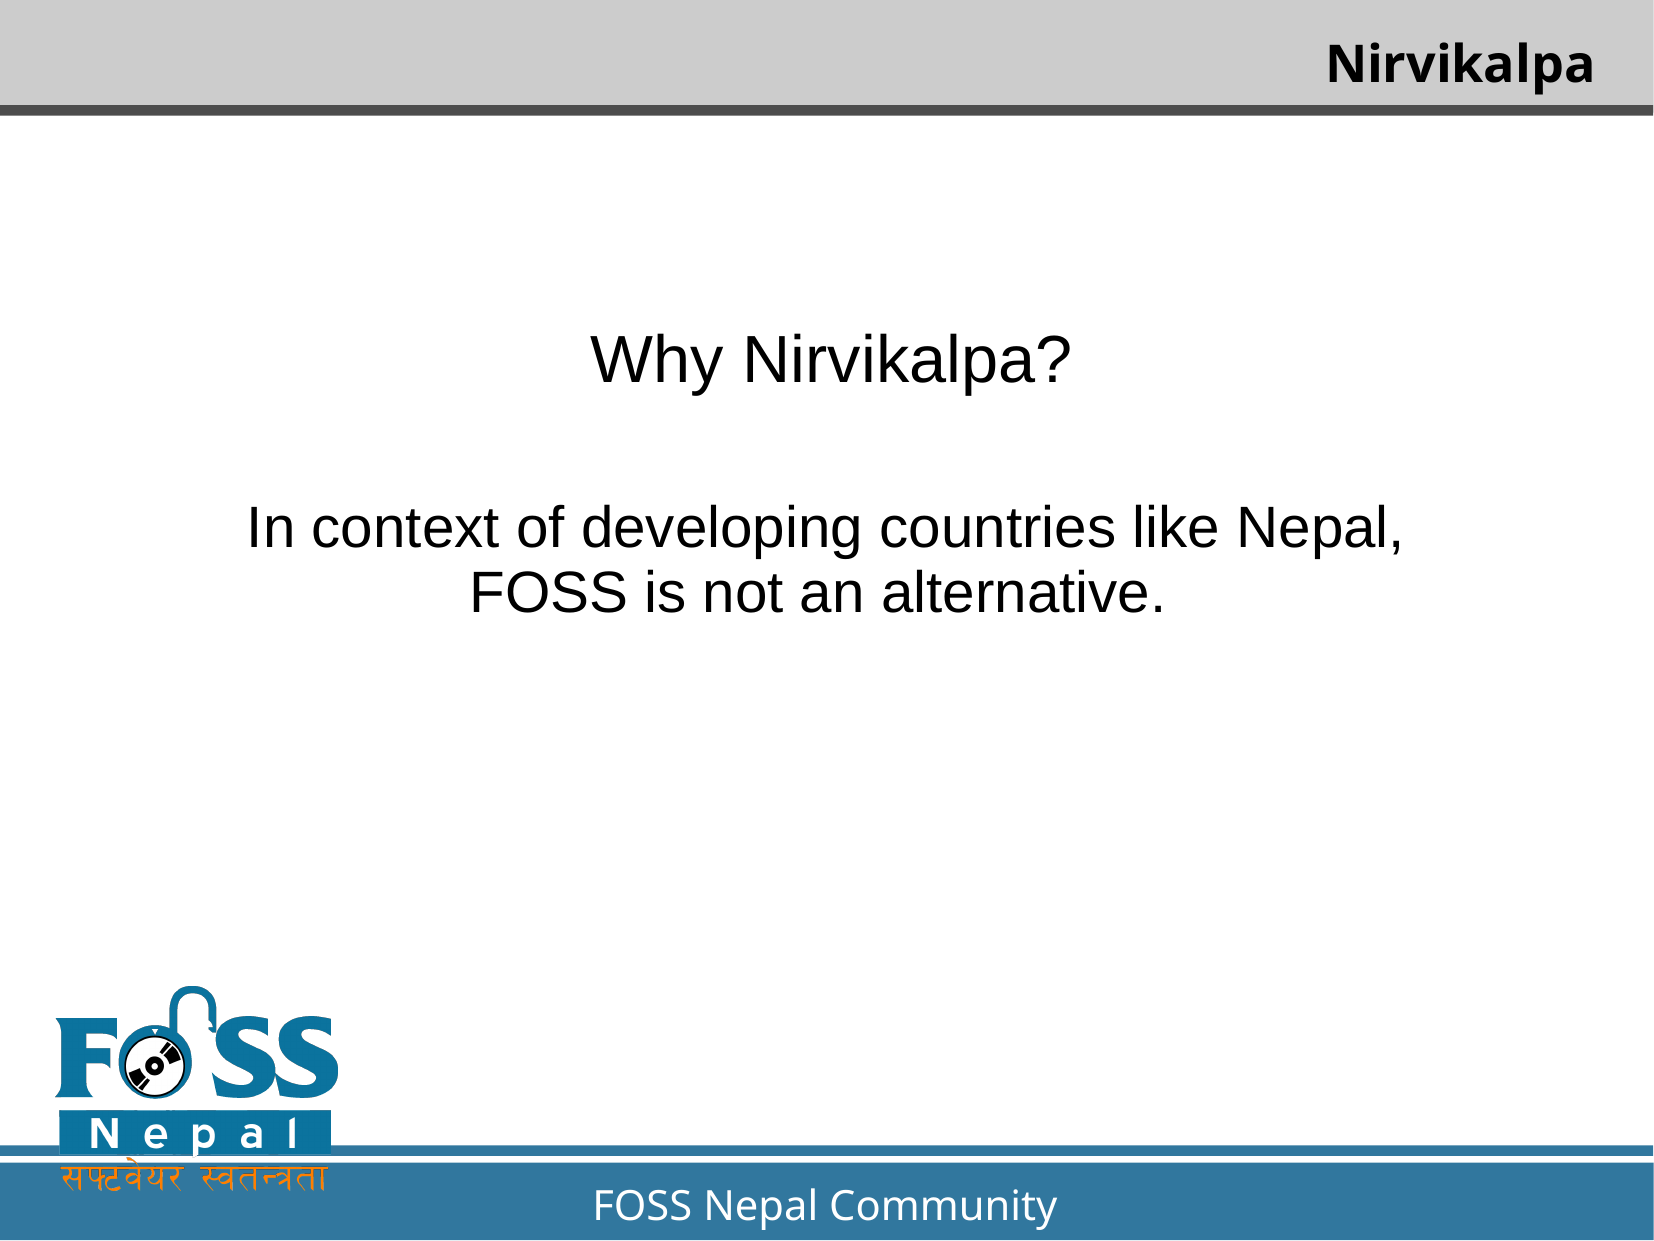

Nirvikalpa
Why Nirvikalpa?
In context of developing countries like Nepal, FOSS is not an alternative.